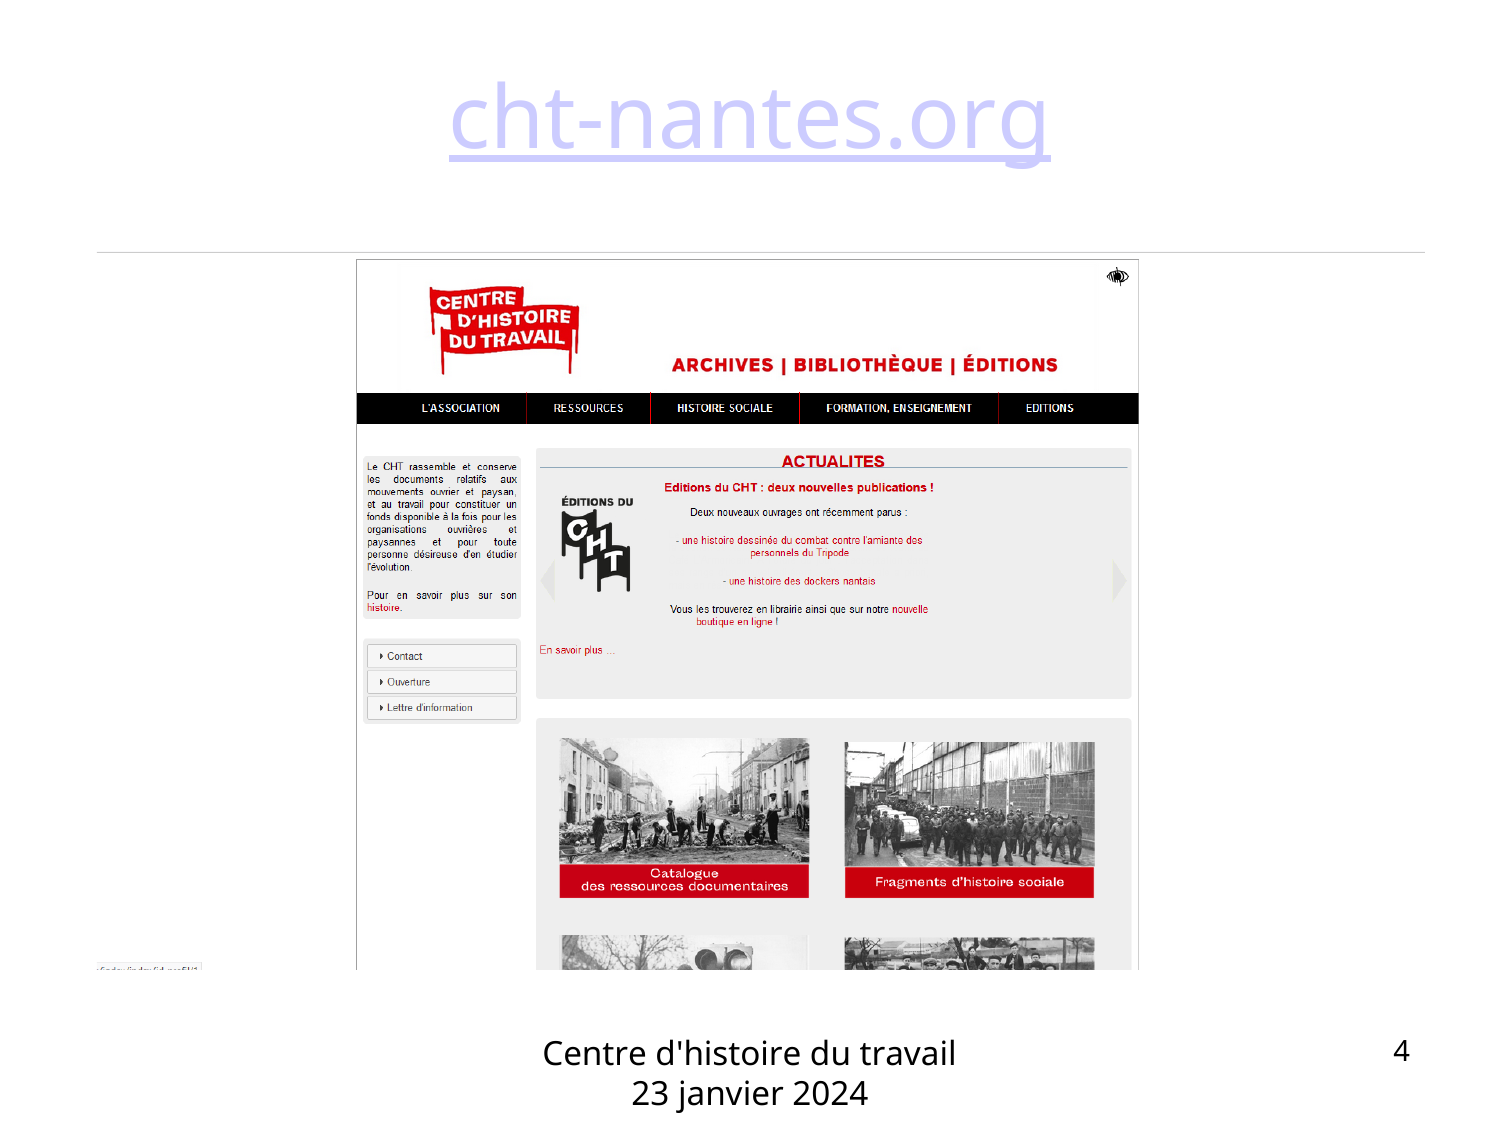

cht-nantes.org
Centre d'histoire du travail
23 janvier 2024